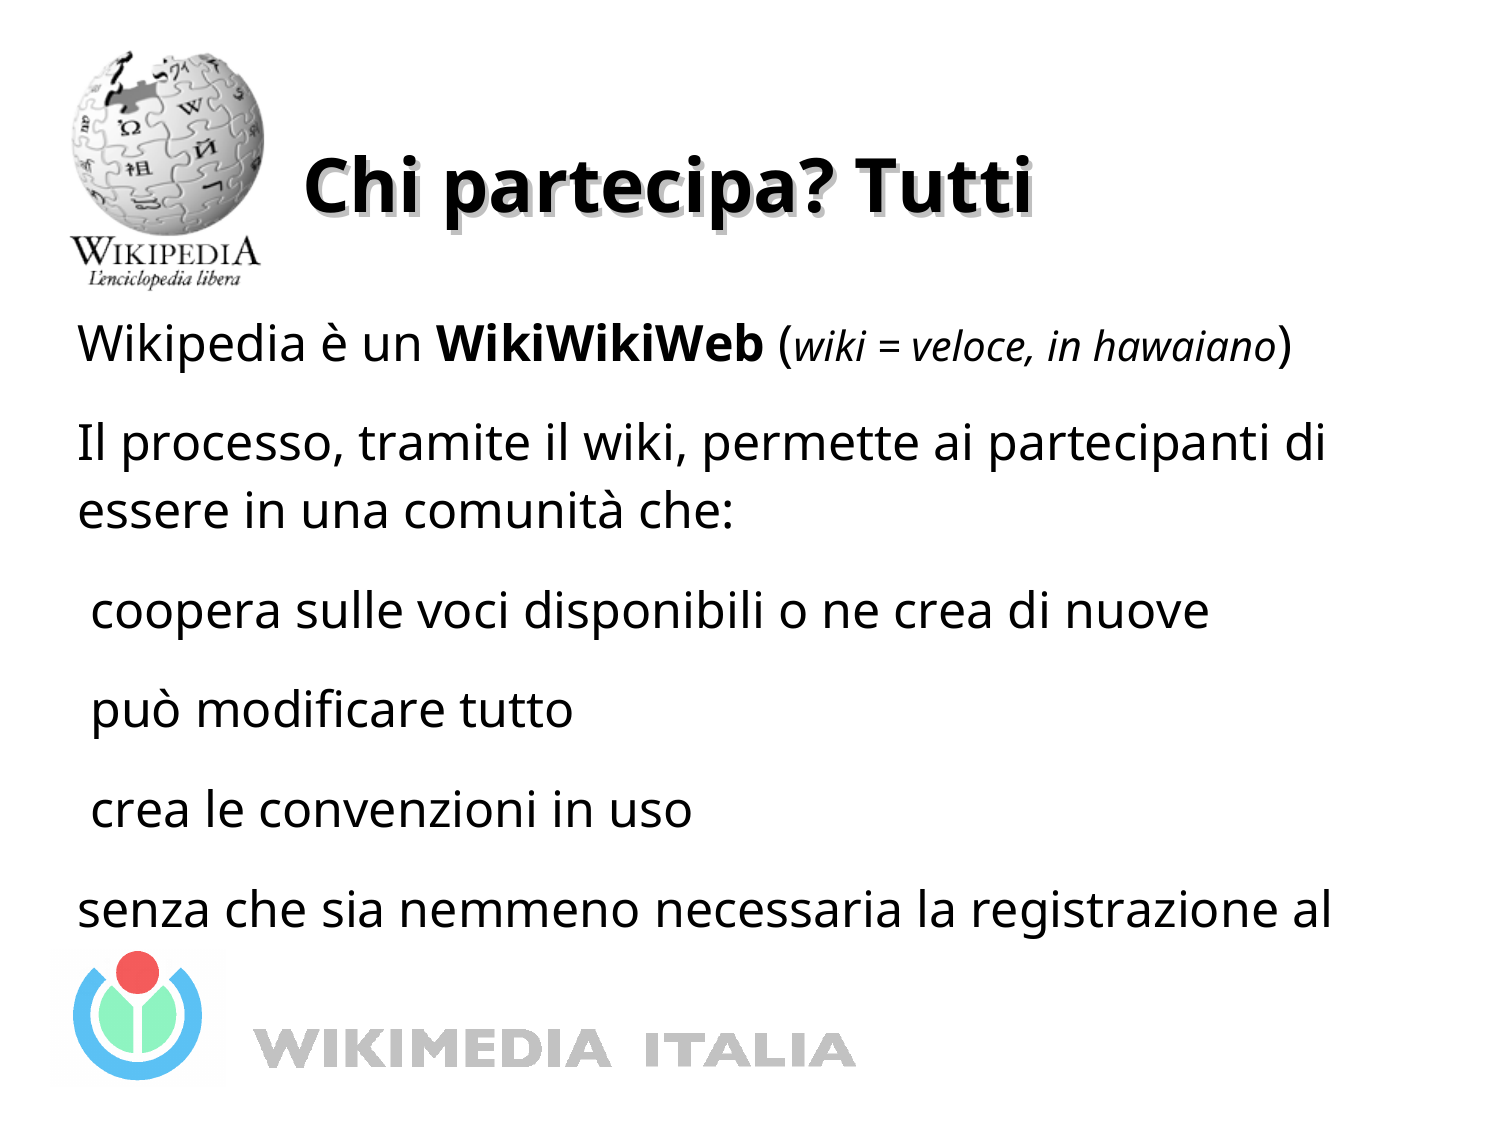

Chi partecipa? Tutti
Wikipedia è un WikiWikiWeb (wiki = veloce, in hawaiano)
Il processo, tramite il wiki, permette ai partecipanti di essere in una comunità che:
 coopera sulle voci disponibili o ne crea di nuove
 può modificare tutto
 crea le convenzioni in uso
senza che sia nemmeno necessaria la registrazione al sito!